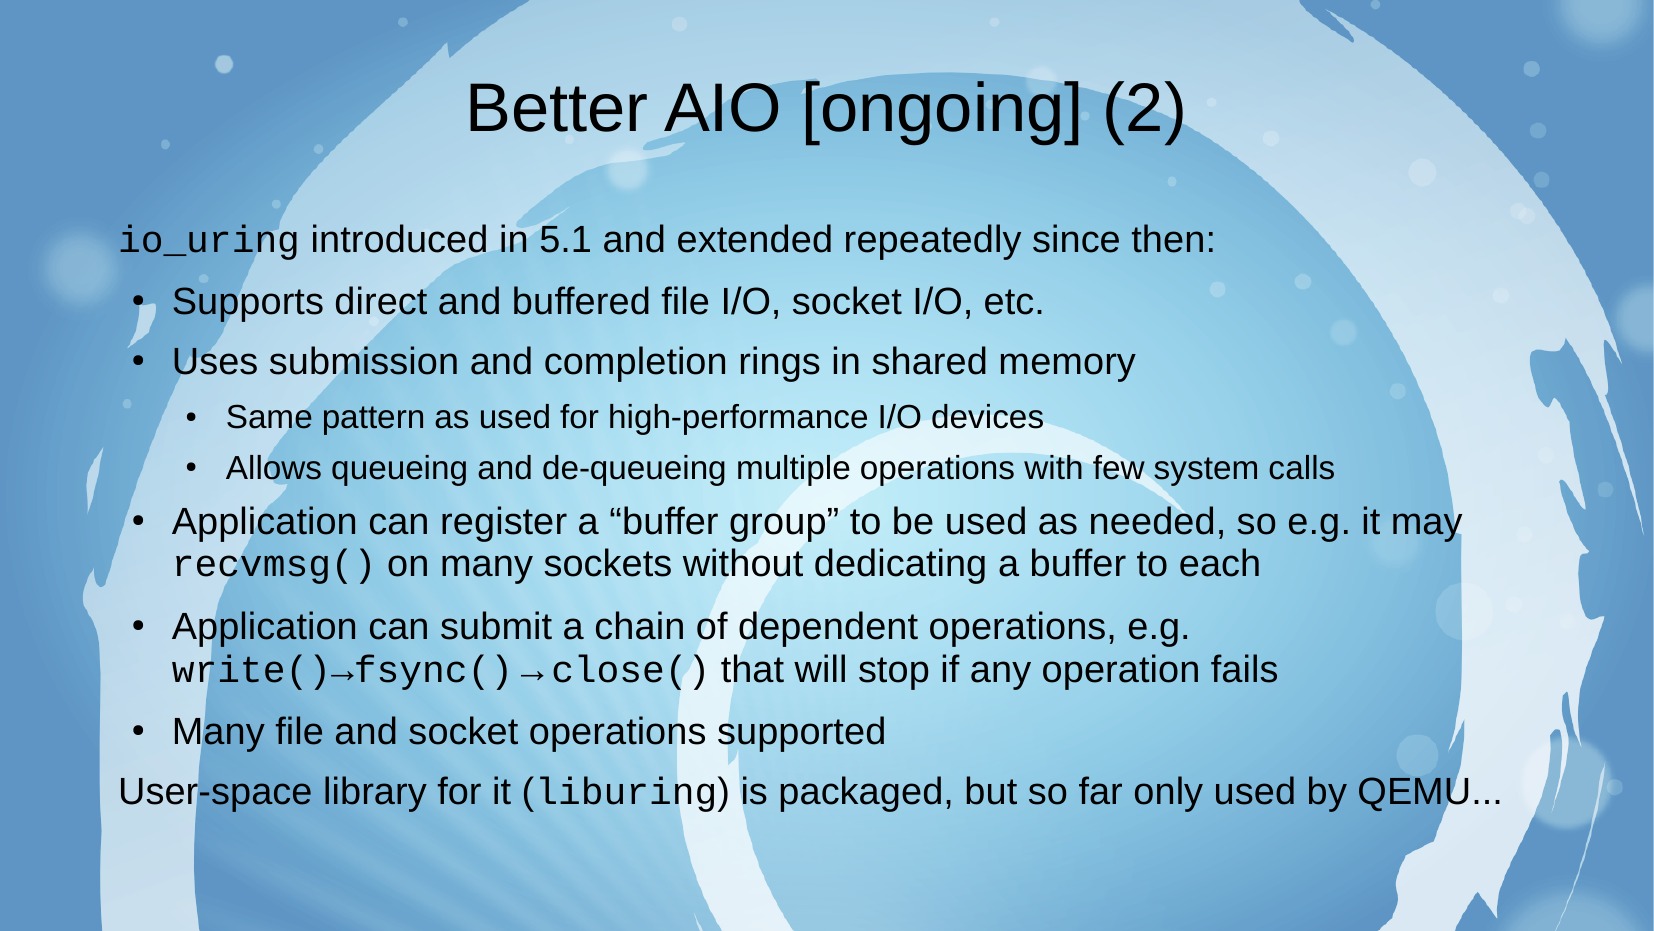

# Better AIO [ongoing] (2)
io_uring introduced in 5.1 and extended repeatedly since then:
Supports direct and buffered file I/O, socket I/O, etc.
Uses submission and completion rings in shared memory
Same pattern as used for high-performance I/O devices
Allows queueing and de-queueing multiple operations with few system calls
Application can register a “buffer group” to be used as needed, so e.g. it may recvmsg() on many sockets without dedicating a buffer to each
Application can submit a chain of dependent operations, e.g. write()→fsync()→close() that will stop if any operation fails
Many file and socket operations supported
User-space library for it (liburing) is packaged, but so far only used by QEMU...